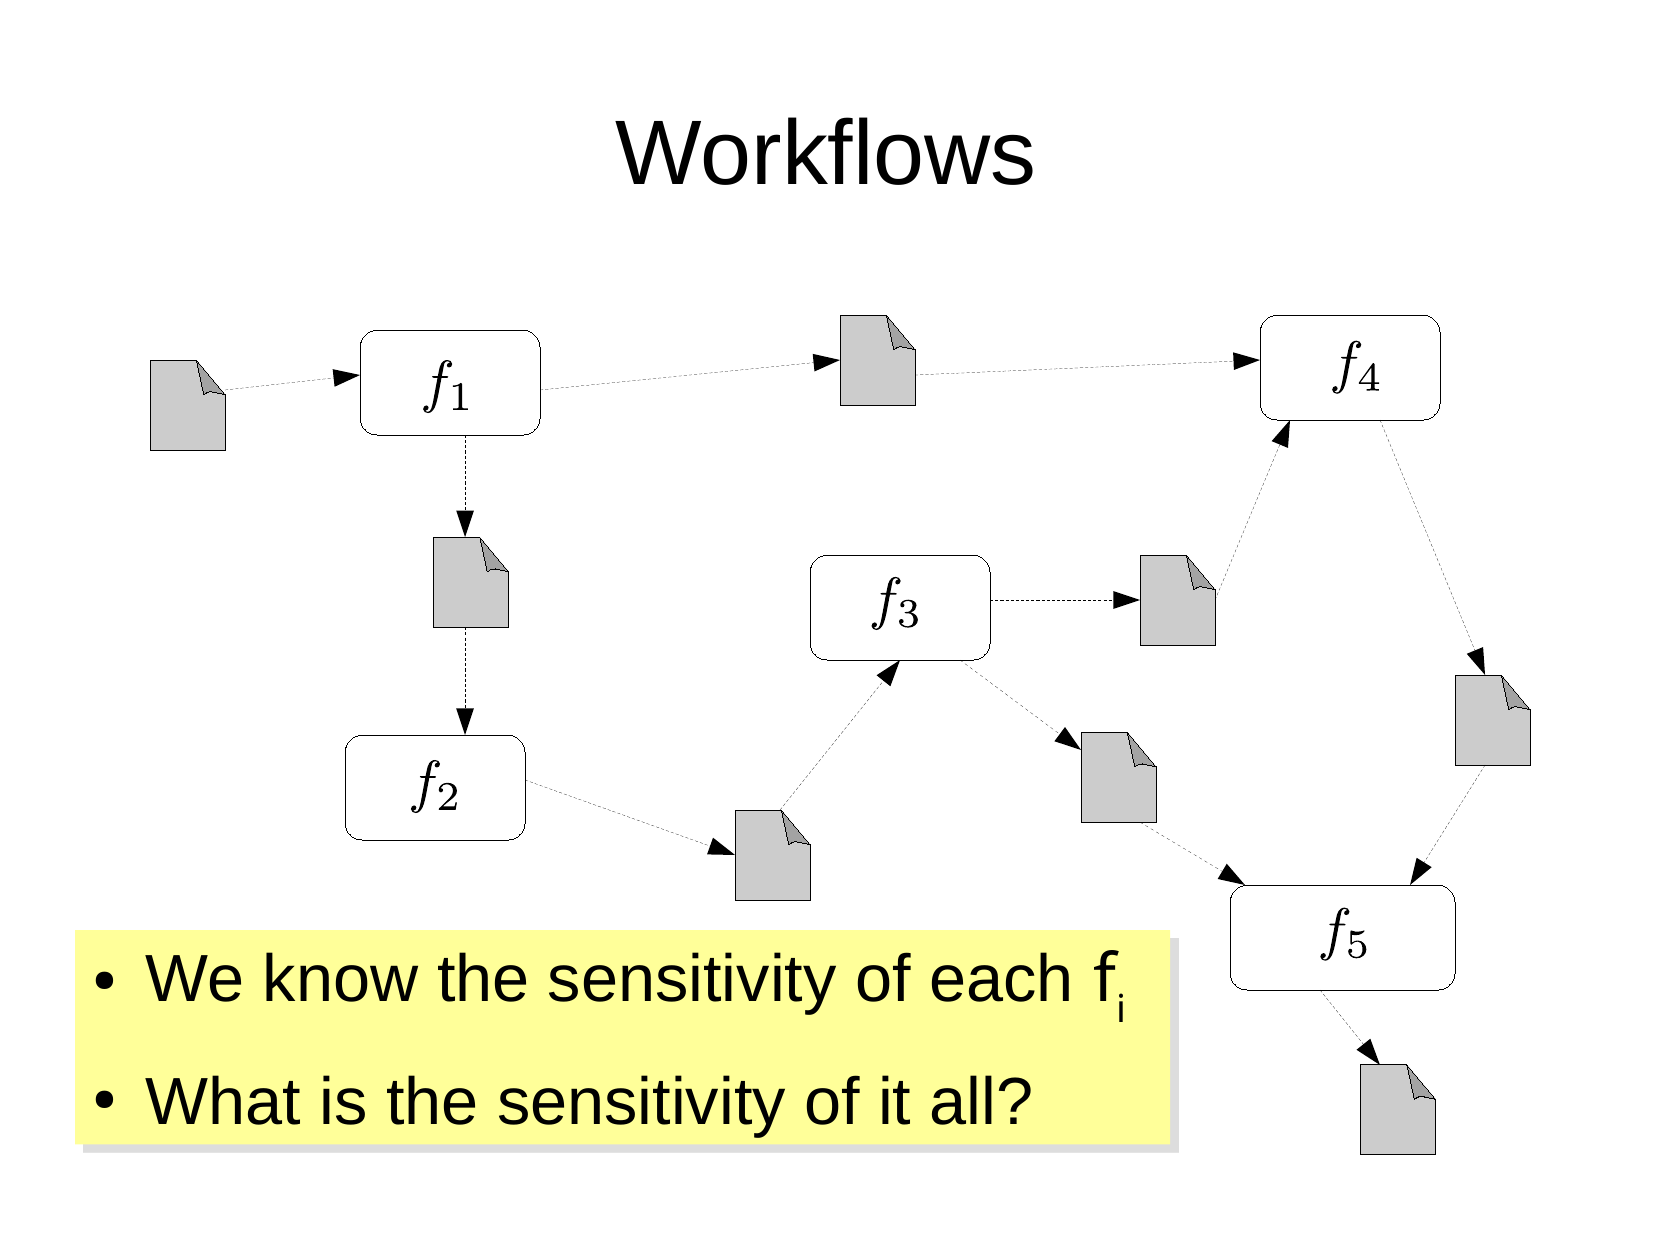

# Workflows
We know the sensitivity of each fi
What is the sensitivity of it all?